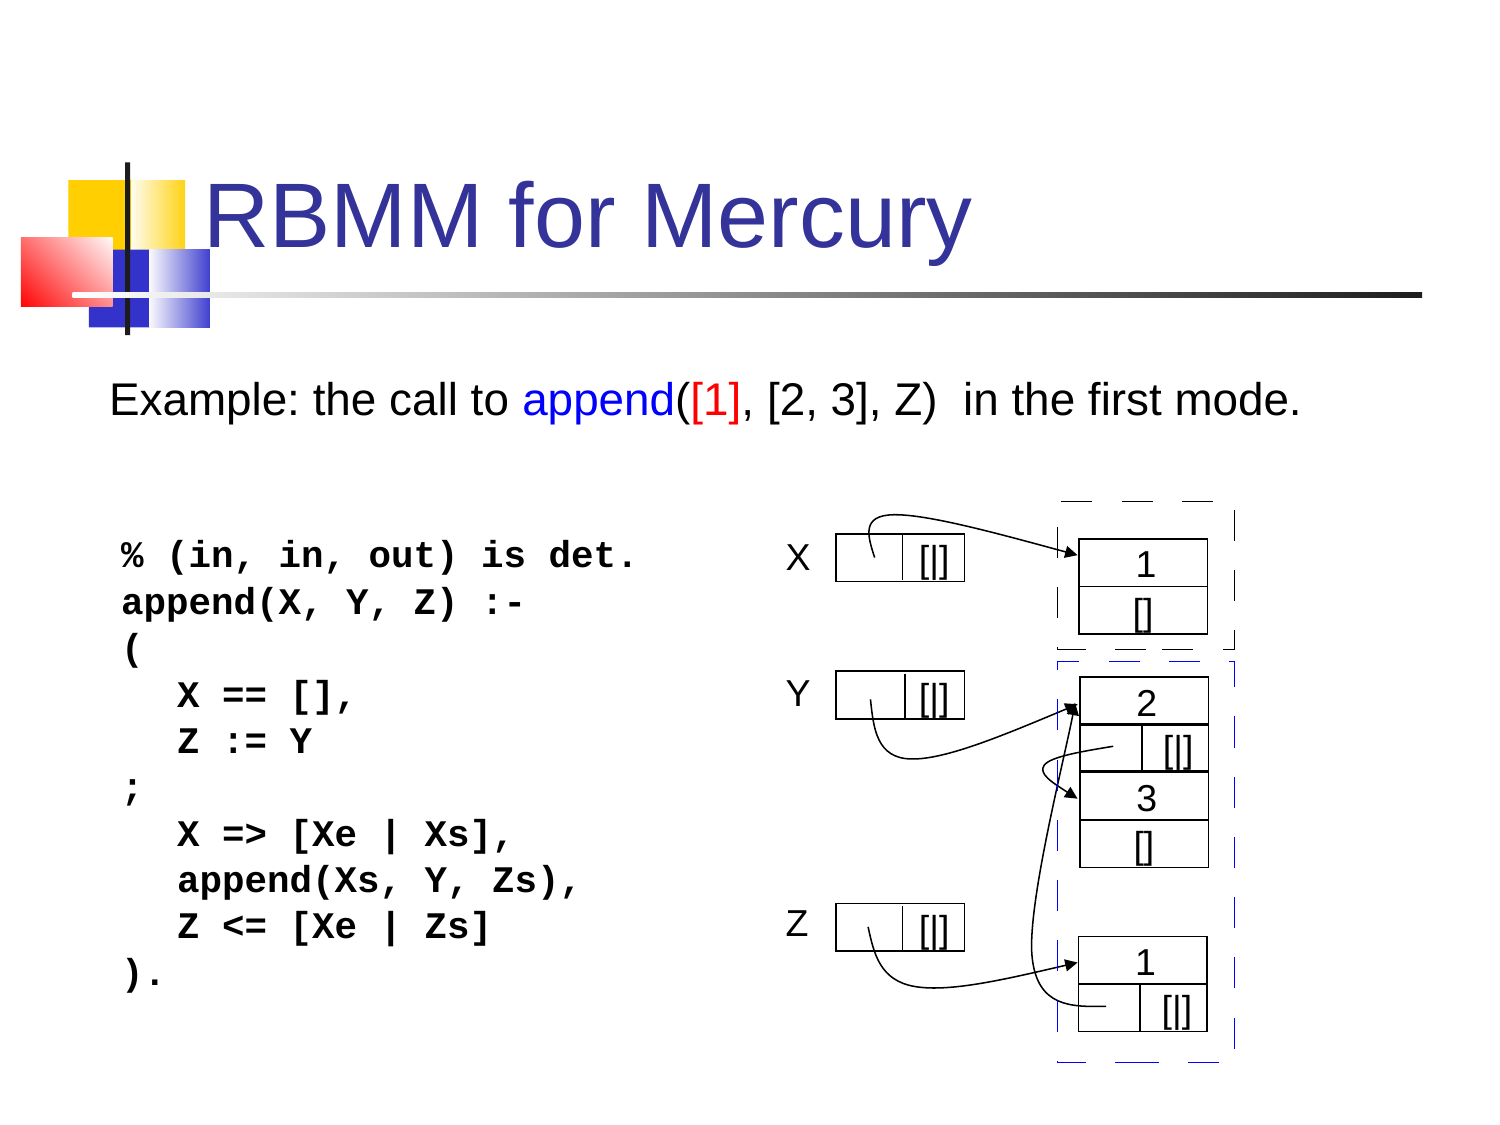

# RBMM for Mercury
Example: the call to append([1], [2, 3], Z) in the first mode.
X
% (in, in, out) is det.
append(X, Y, Z) :-
(
	X == [],
	Z := Y
;
	X => [Xe | Xs],
	append(Xs, Y, Zs),
	Z <= [Xe | Zs]
).
[|]
 1
[]
Y
[|]
 2
 [|]
 3
[]
Z
[|]
 1
[|]